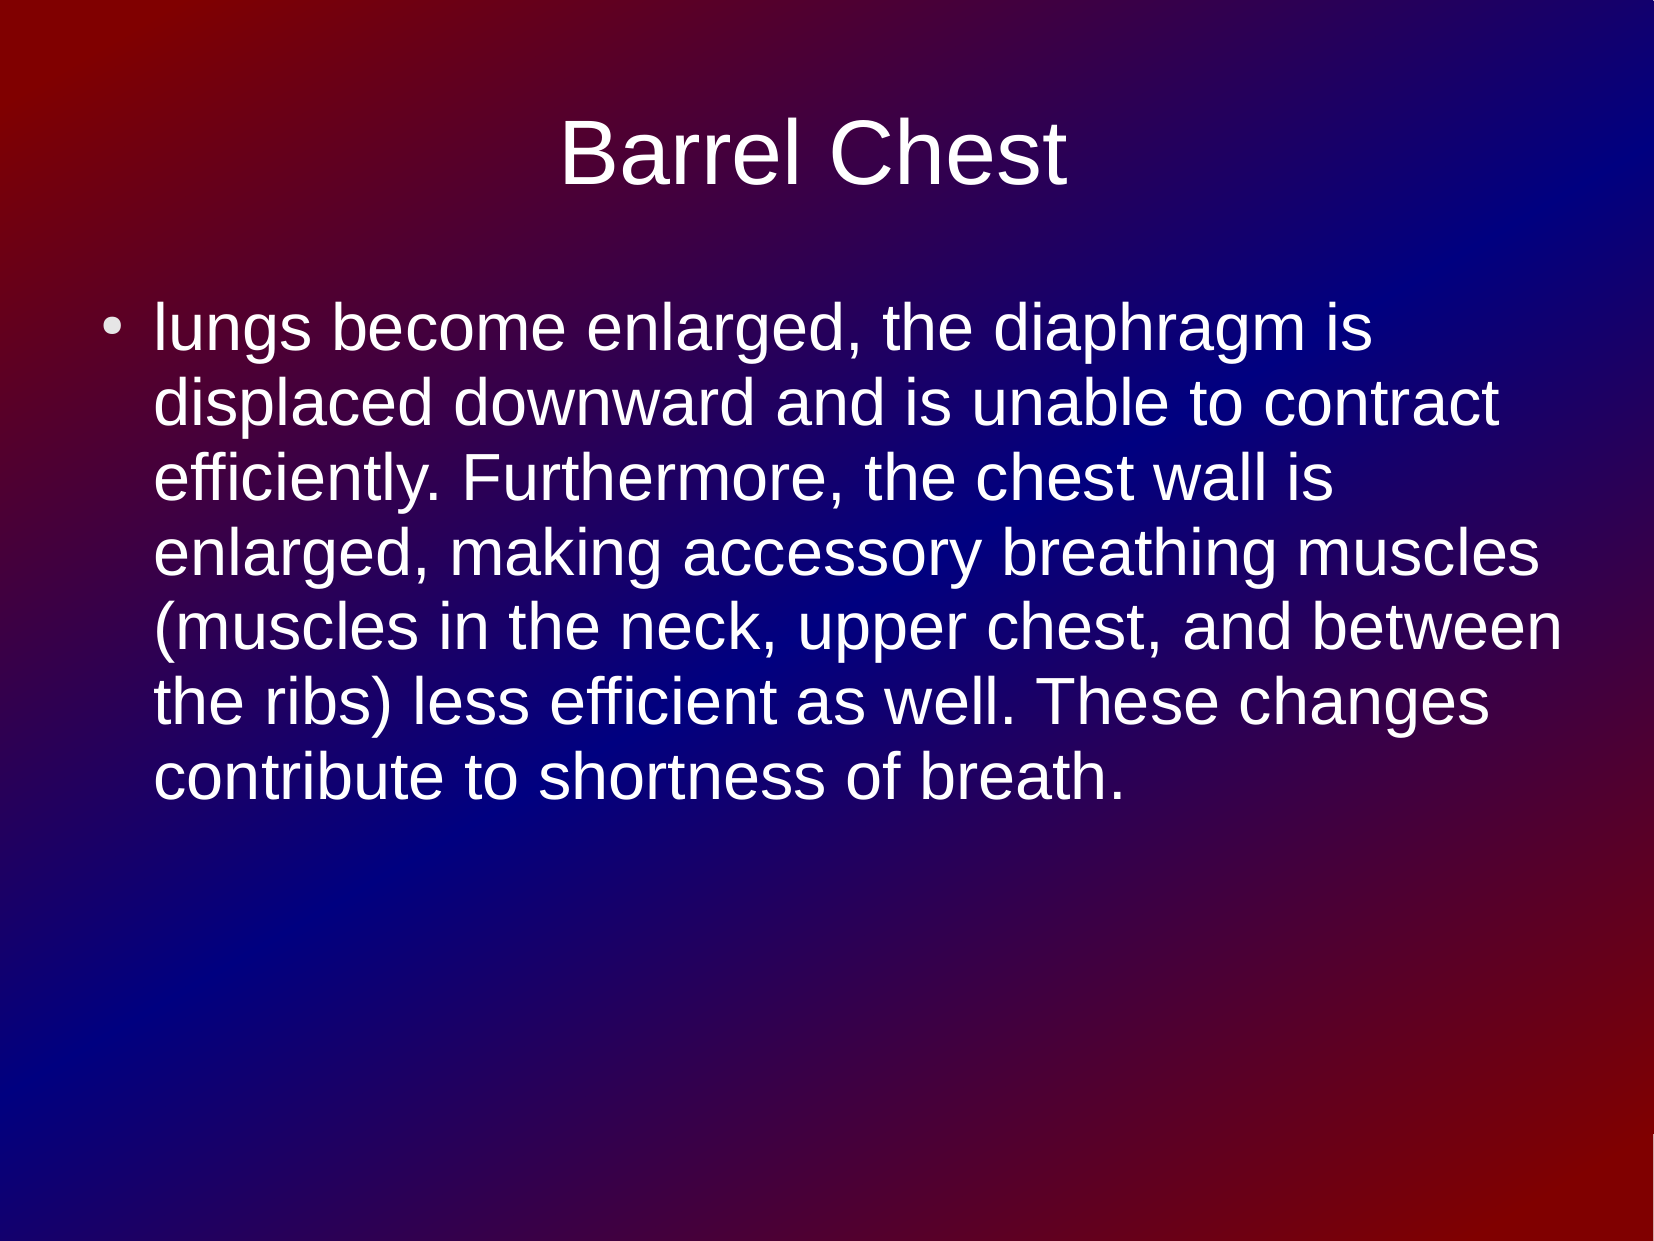

# Barrel Chest
lungs become enlarged, the diaphragm is displaced downward and is unable to contract efficiently. Furthermore, the chest wall is enlarged, making accessory breathing muscles (muscles in the neck, upper chest, and between the ribs) less efficient as well. These changes contribute to shortness of breath.